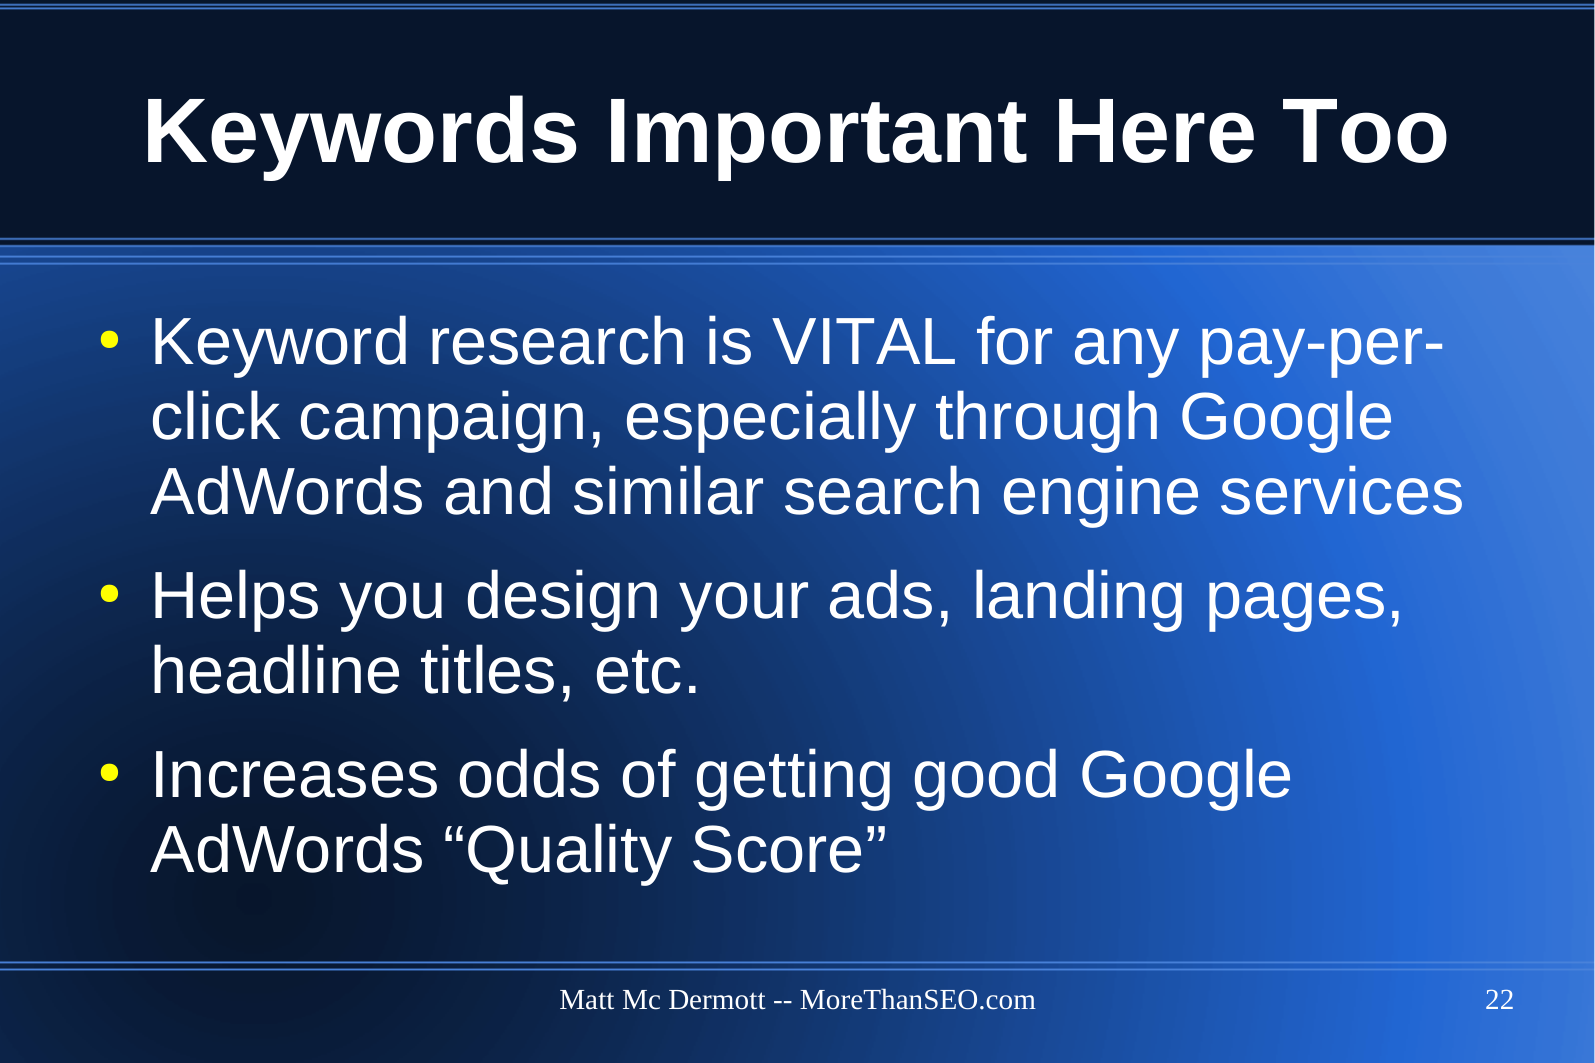

# Keywords Important Here Too
Keyword research is VITAL for any pay-per-click campaign, especially through Google AdWords and similar search engine services
Helps you design your ads, landing pages, headline titles, etc.
Increases odds of getting good Google AdWords “Quality Score”
Matt Mc Dermott -- MoreThanSEO.com
22